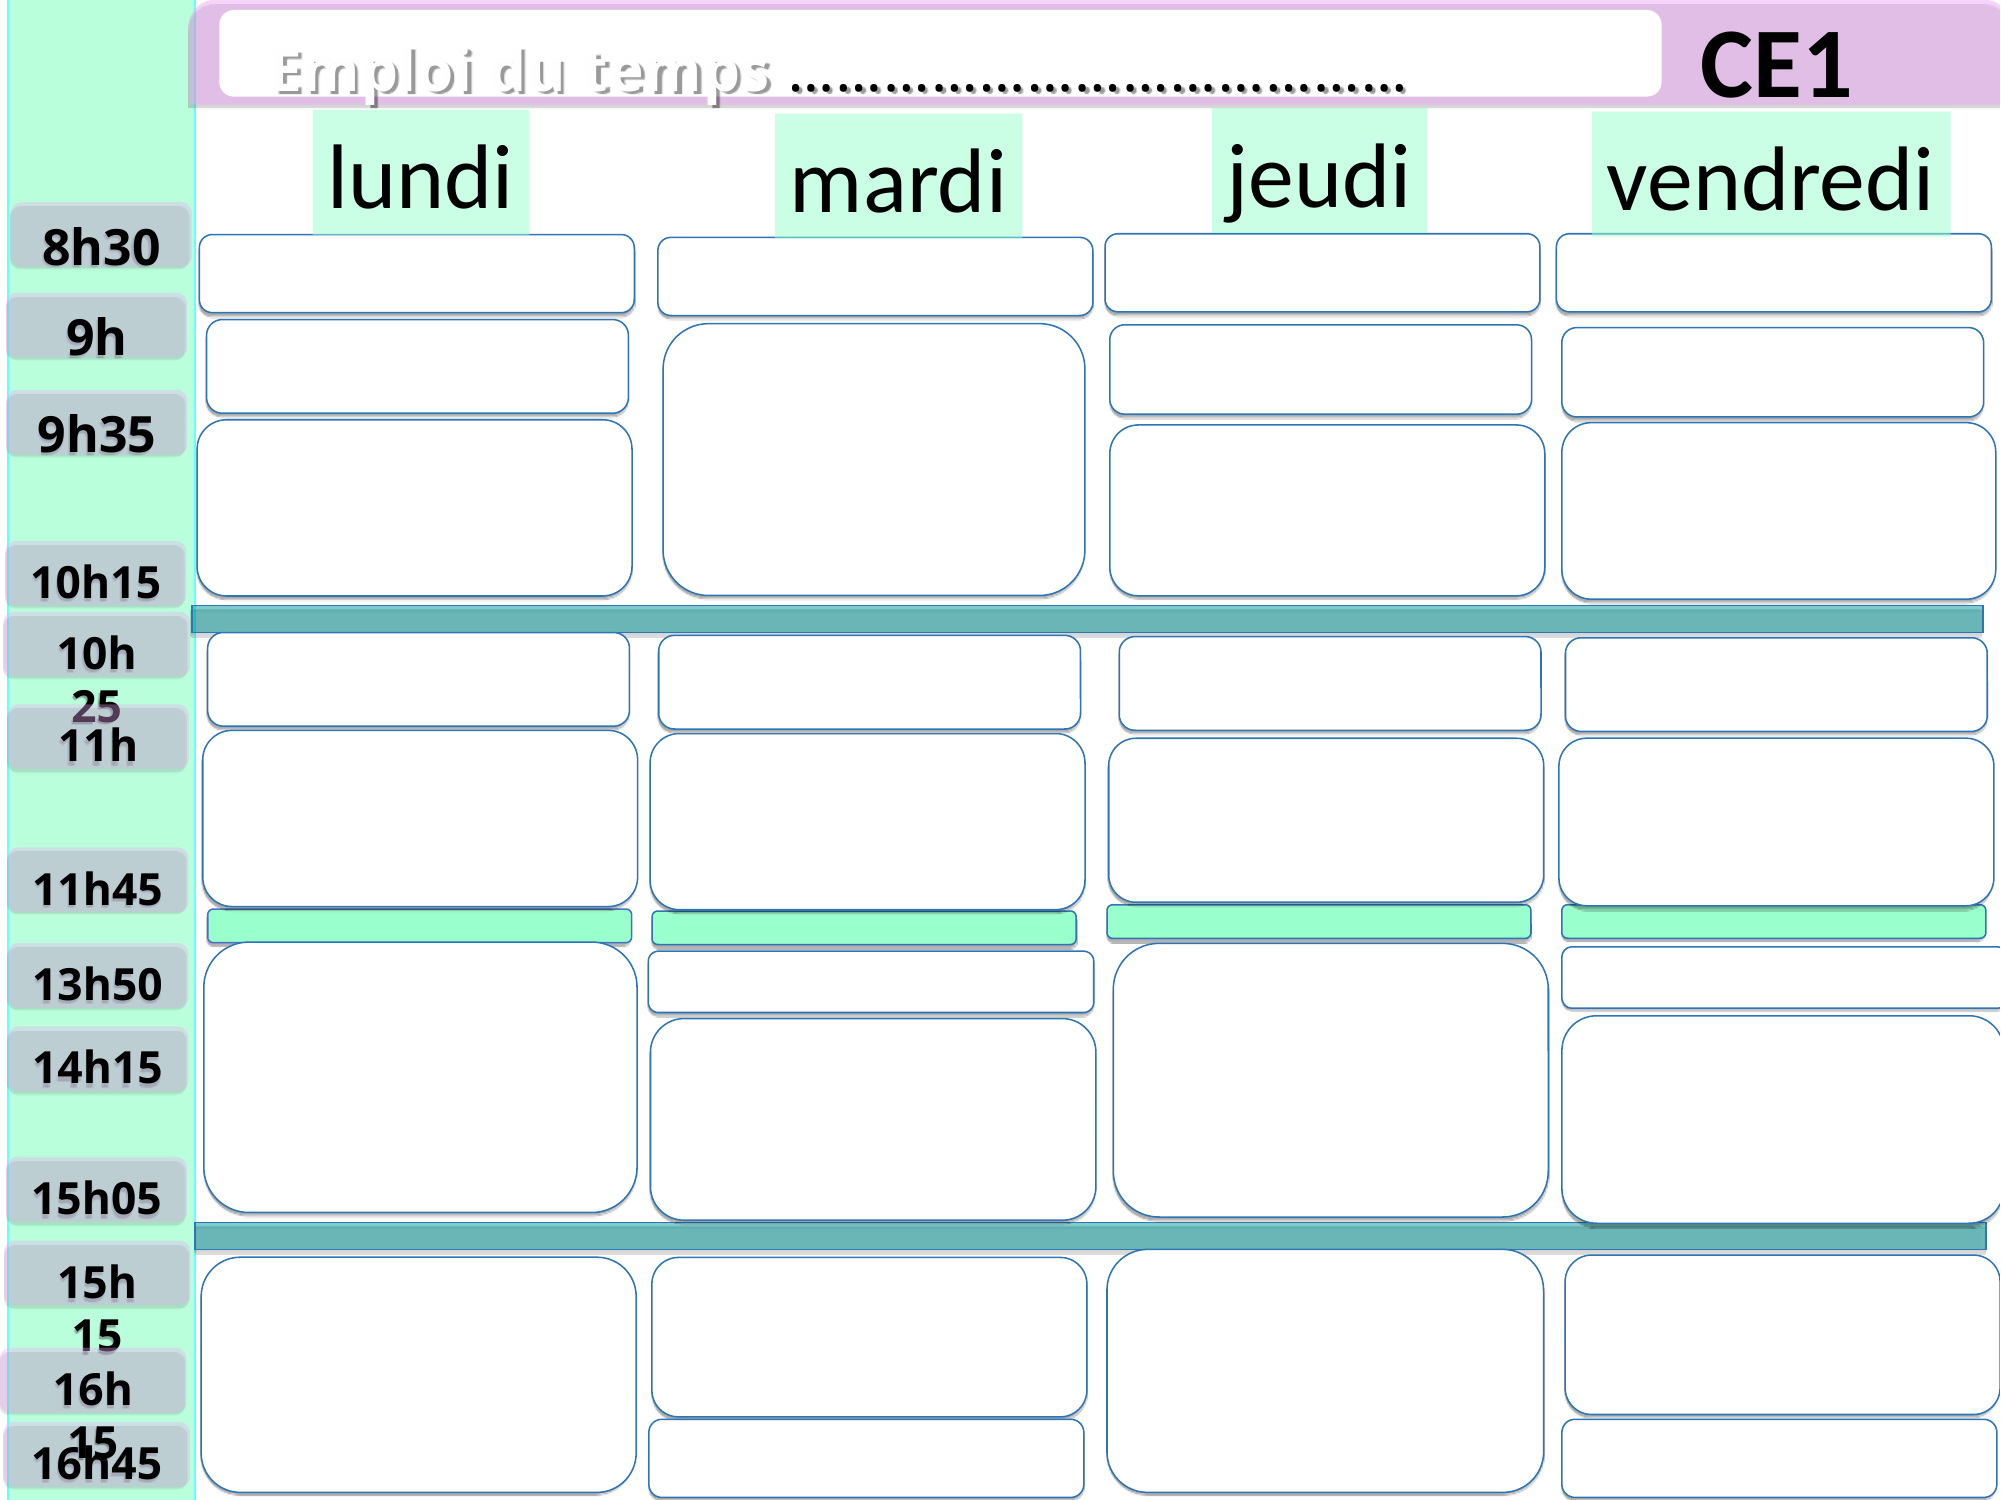

CE1
Emploi du temps …………………………………
jeudi
lundi
vendredi
mardi
8h30
ls
ls
ls
ls
9h
9h35
10h15
10h 25
11h
11h45
13h50
14h15
15h05
15h 15
16h 15
16h45